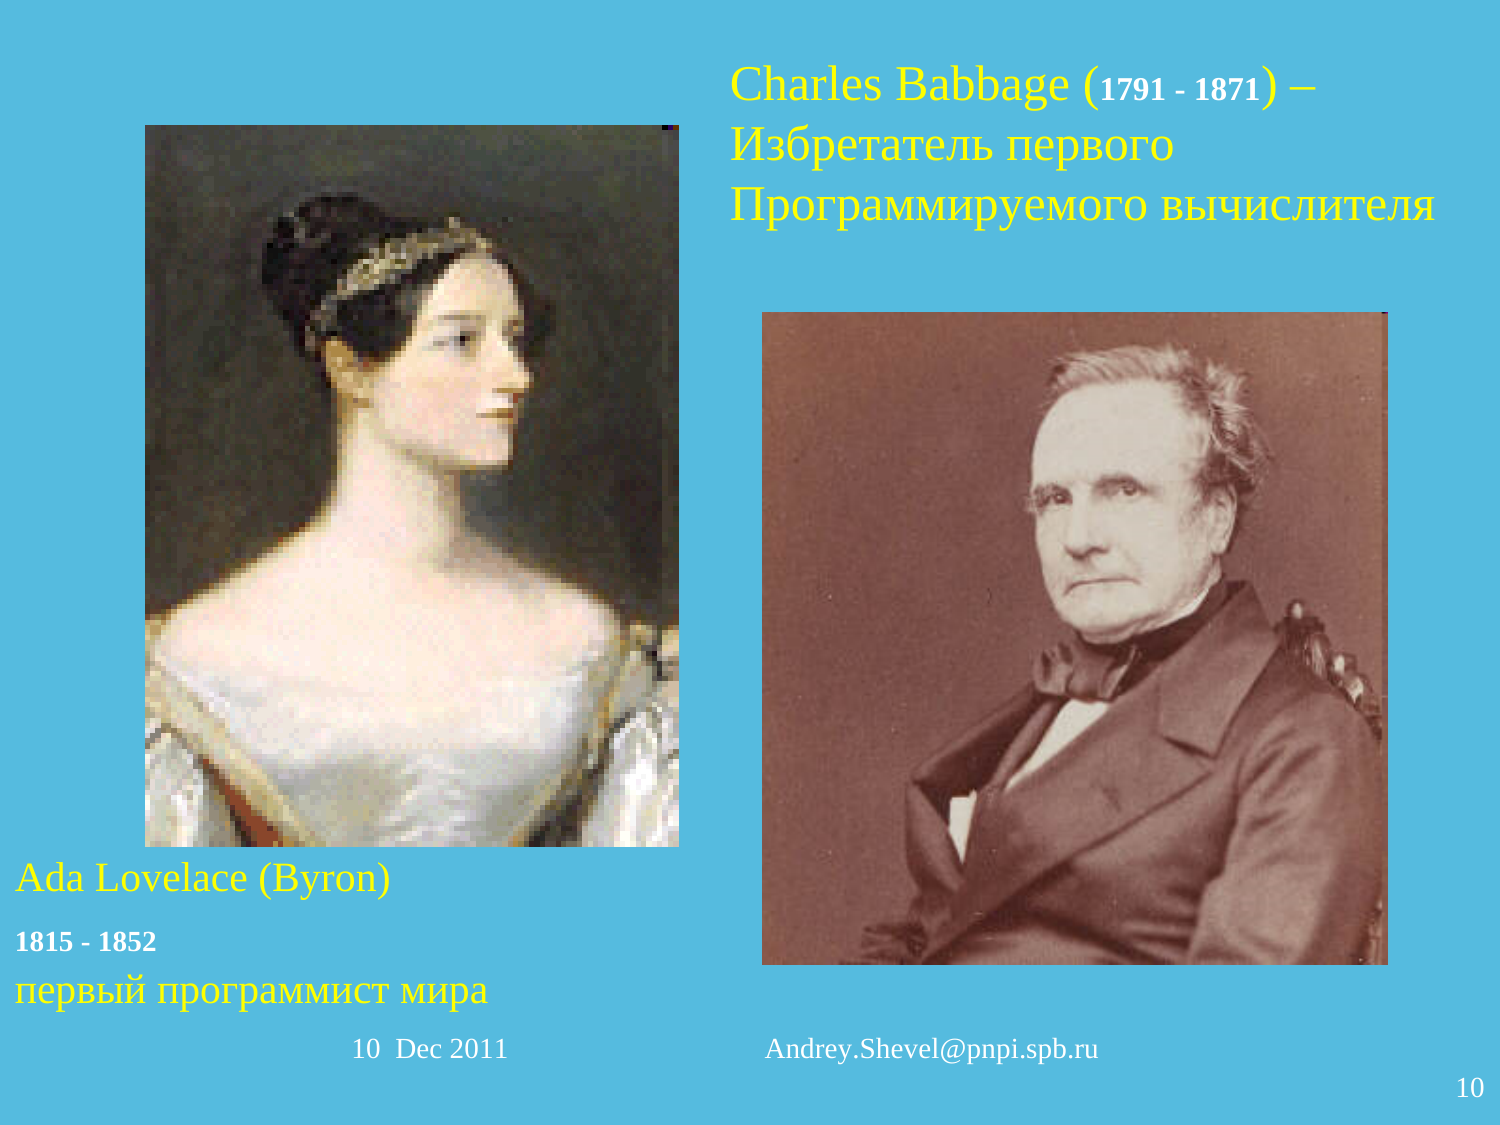

Charles Babbage (1791 - 1871) –
Избретатель первого
Программируемого вычислителя
Ada Lovelace (Byron)
1815 - 1852
первый программист мира
10